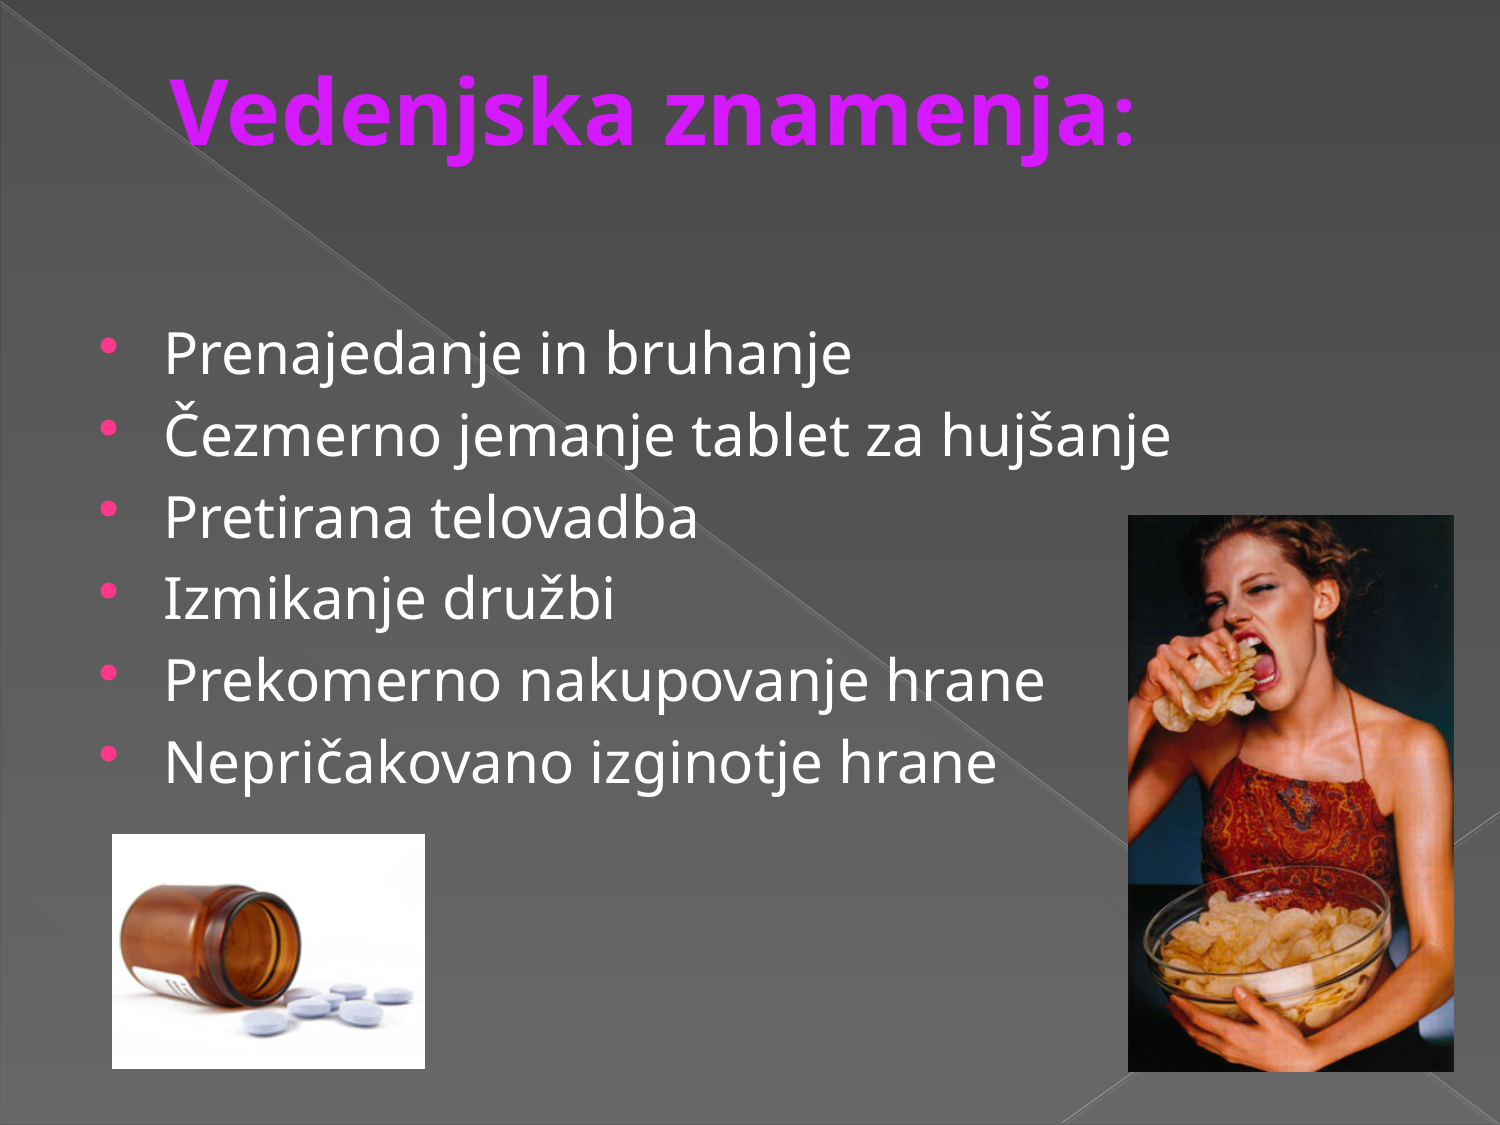

# Vedenjska znamenja:
Prenajedanje in bruhanje
Čezmerno jemanje tablet za hujšanje
Pretirana telovadba
Izmikanje družbi
Prekomerno nakupovanje hrane
Nepričakovano izginotje hrane